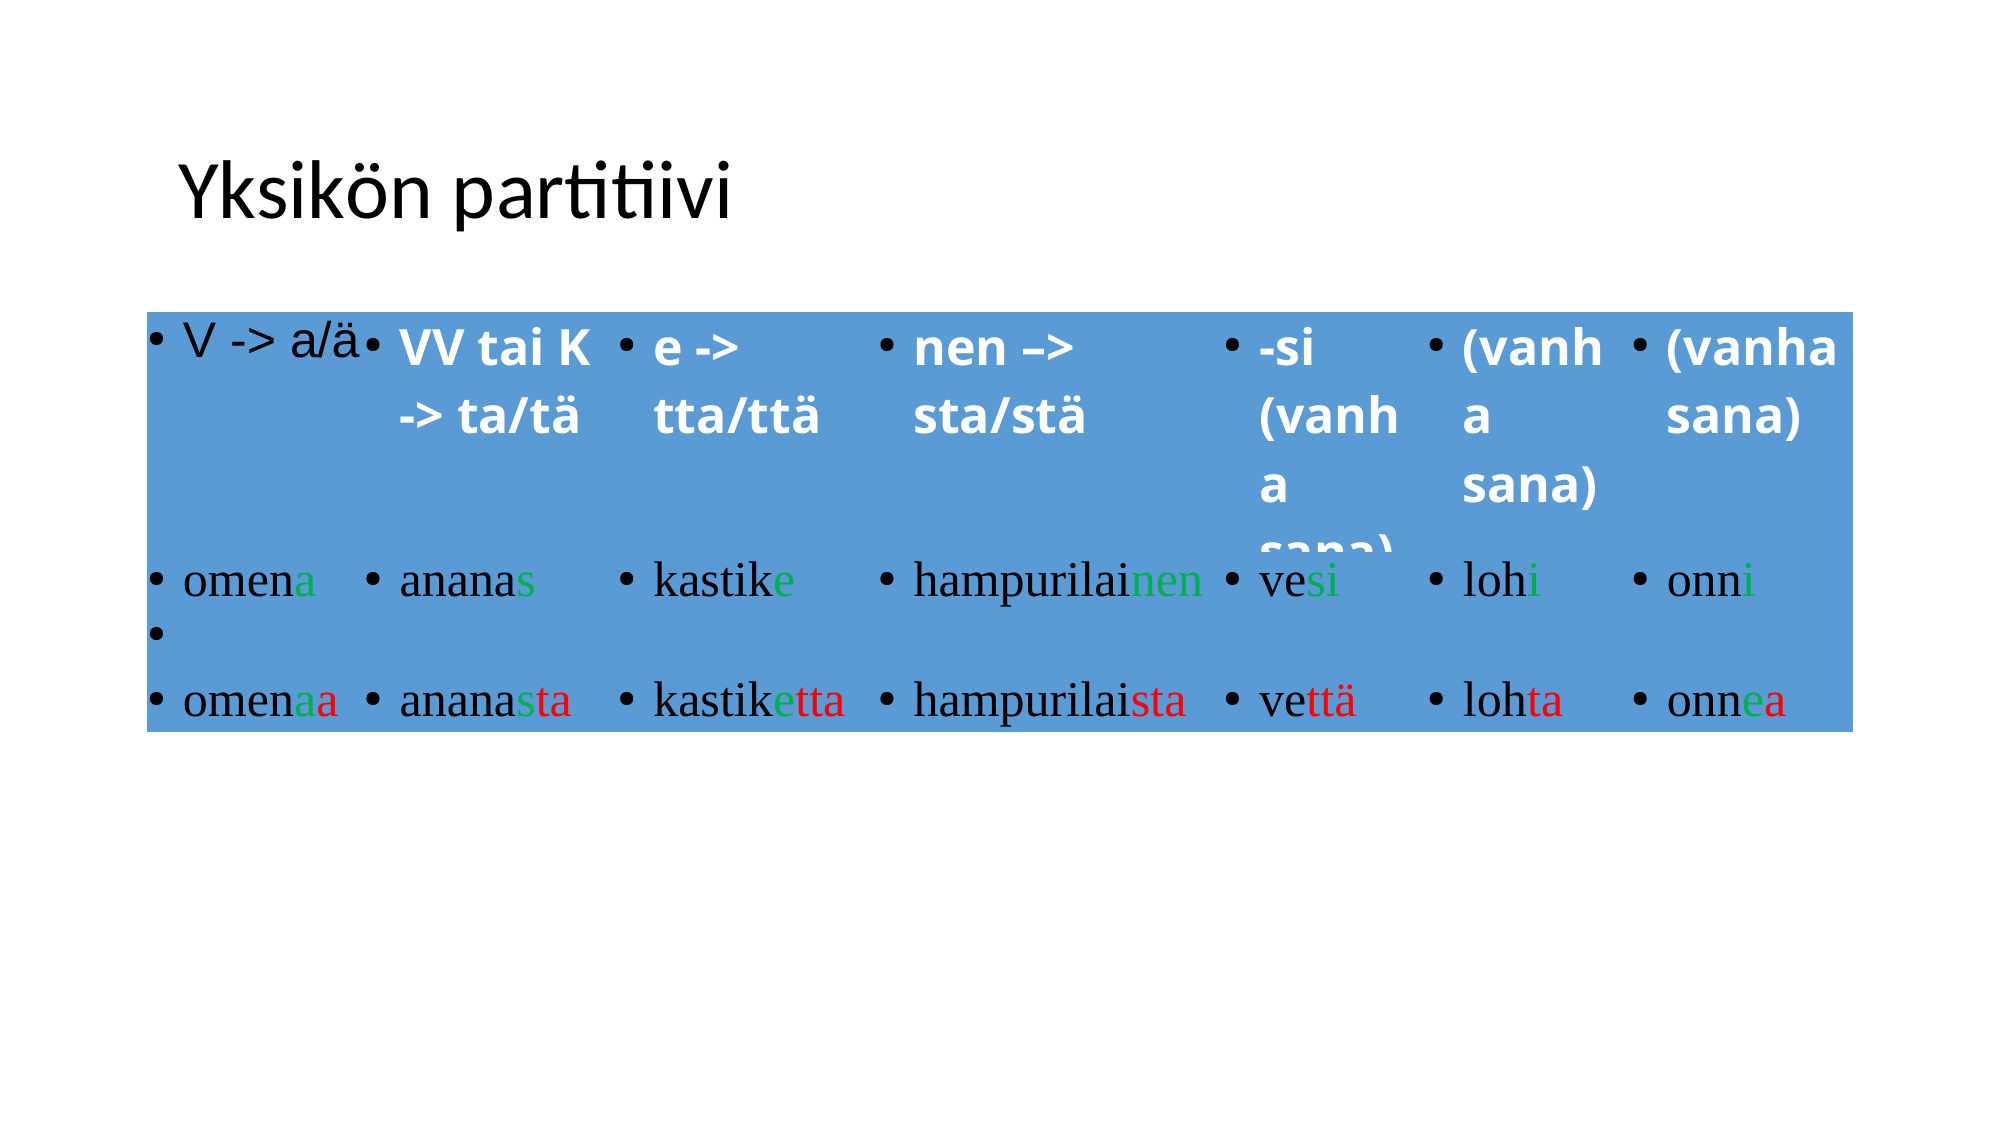

Yksikön partitiivi
| V -> a/ä | VV tai K -> ta/tä | e -> tta/ttä | nen –> sta/stä | -si (vanha sana) | (vanha sana) | (vanha sana) |
| --- | --- | --- | --- | --- | --- | --- |
| omena | ananas | kastike | hampurilainen | vesi | lohi | onni |
| omenaa | ananasta | kastiketta | hampurilaista | vettä | lohta | onnea |